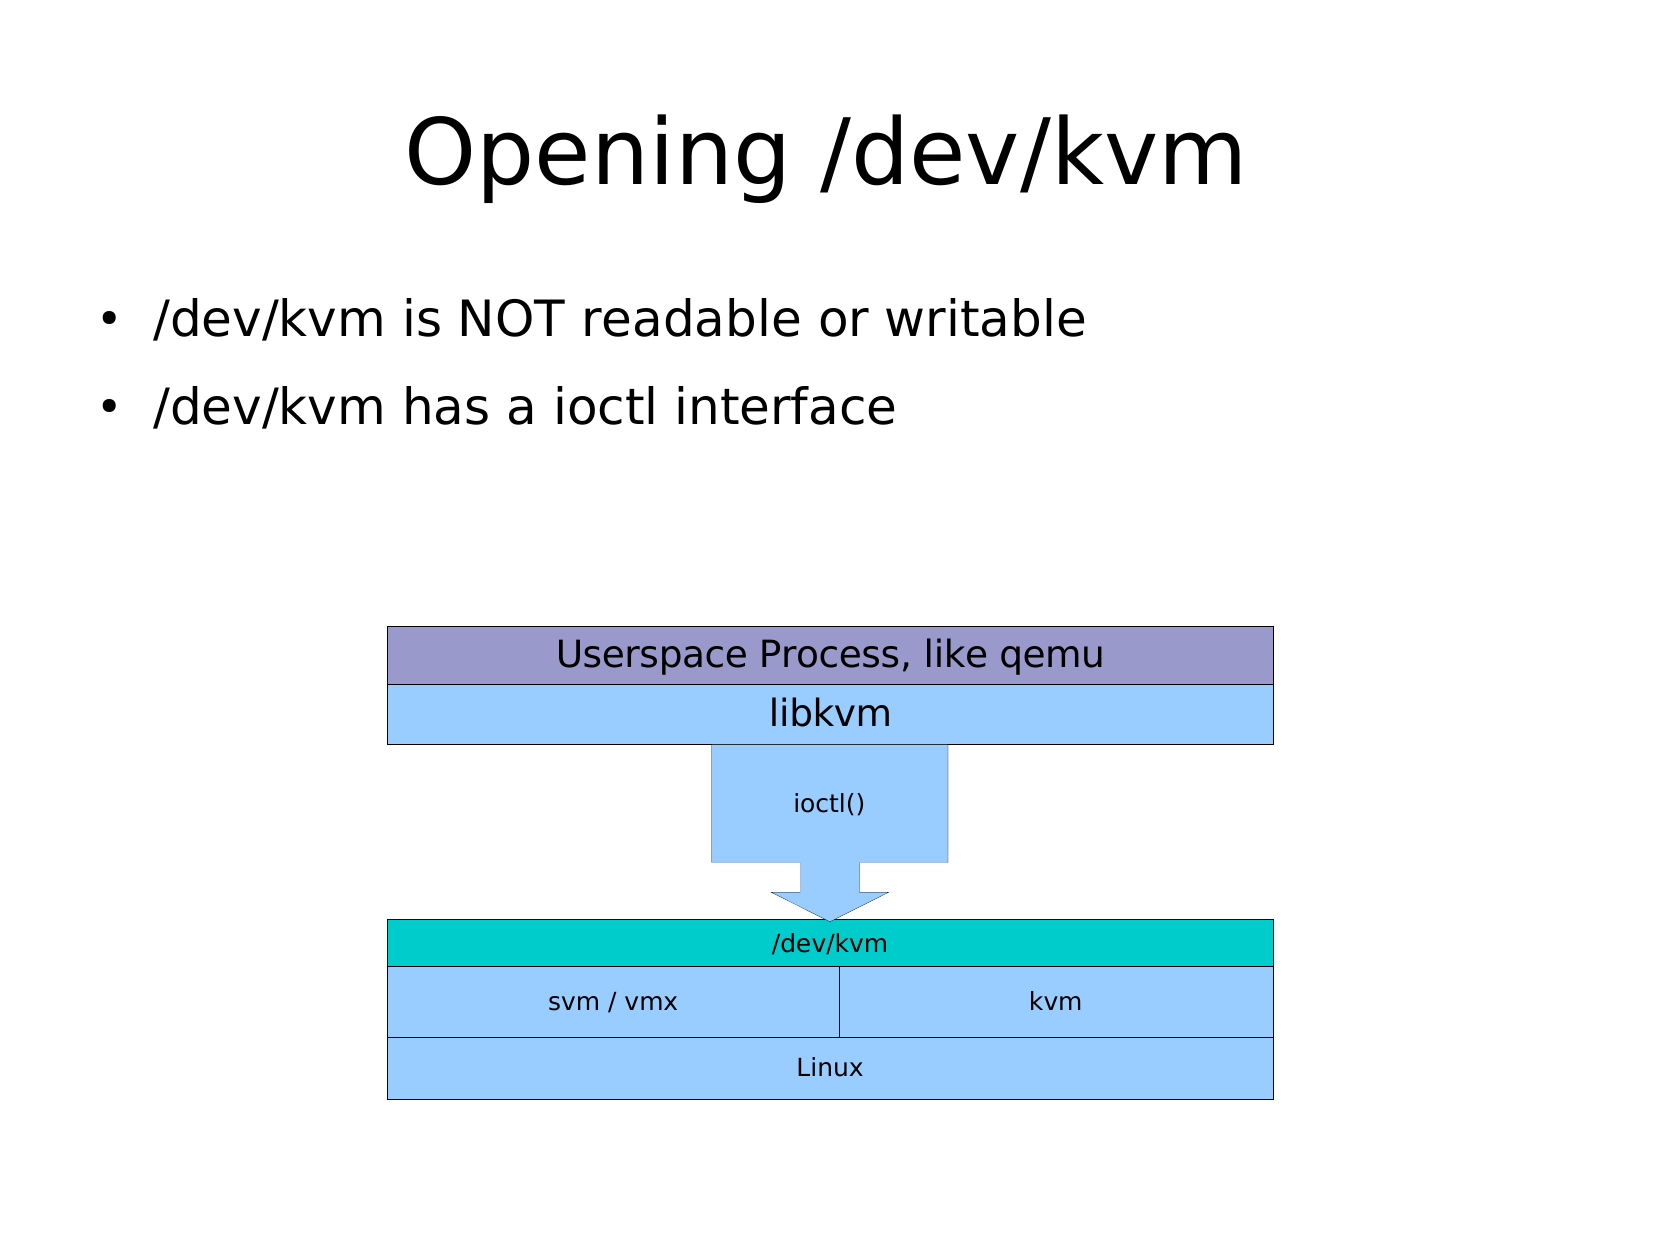

# Opening /dev/kvm
/dev/kvm is NOT readable or writable
/dev/kvm has a ioctl interface